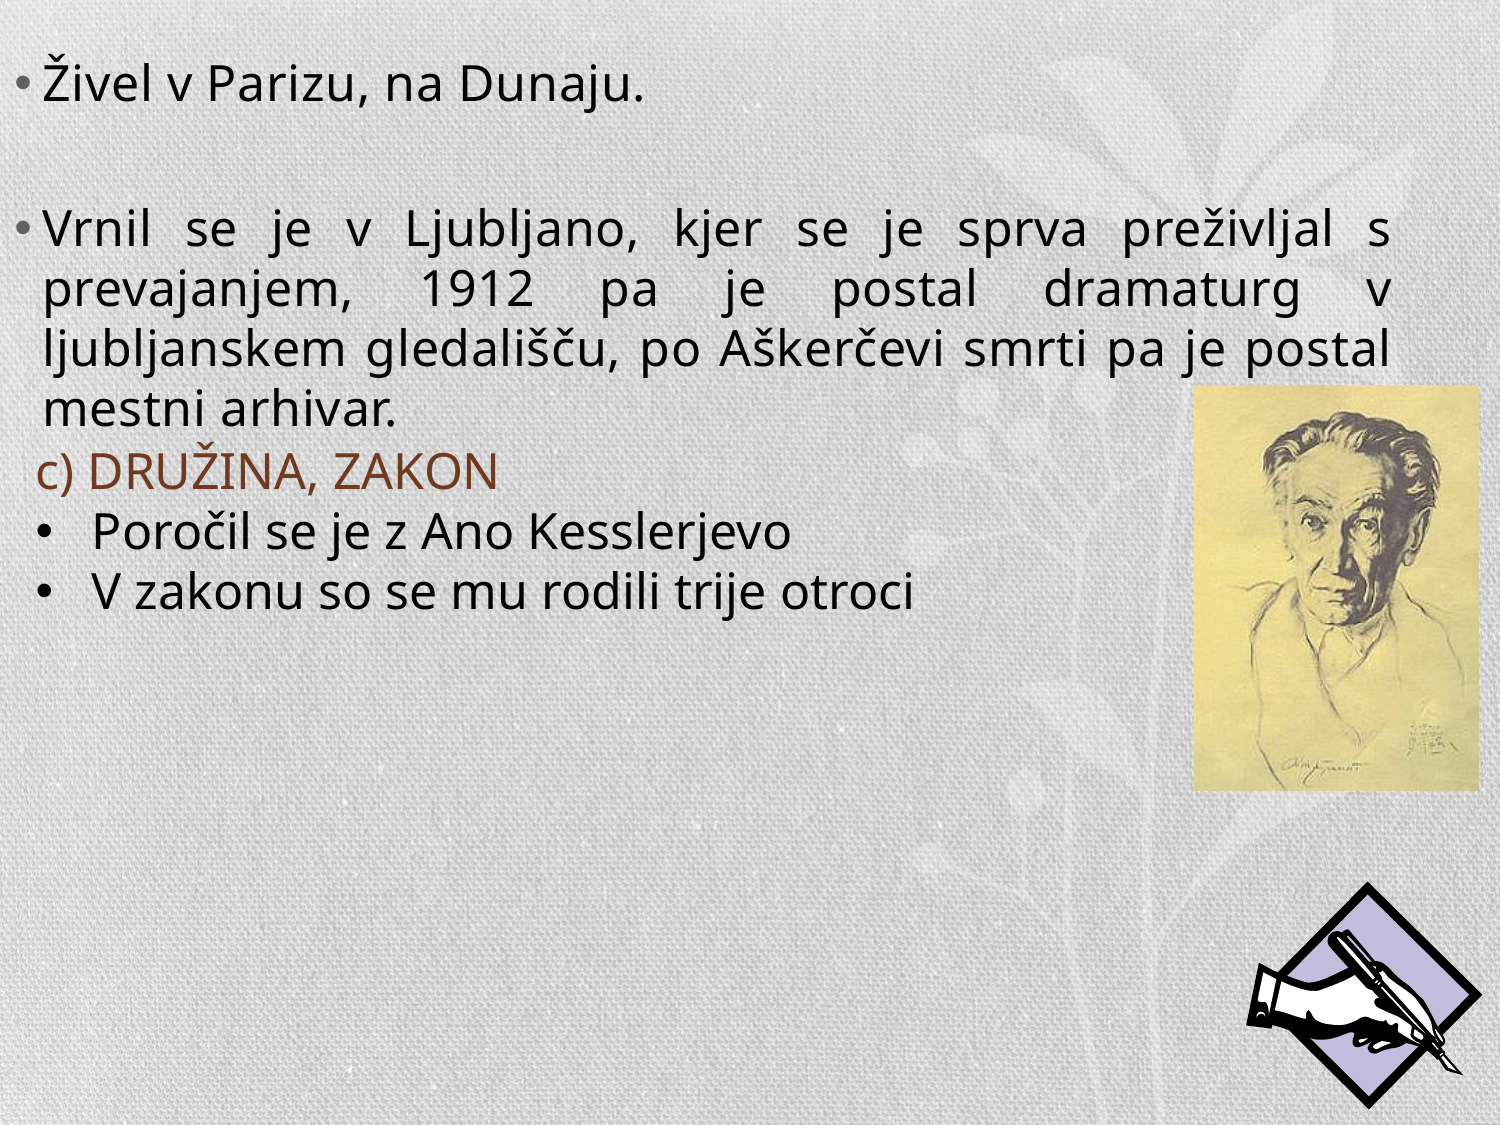

# Živel v Parizu, na Dunaju.
Vrnil se je v Ljubljano, kjer se je sprva preživljal s prevajanjem, 1912 pa je postal dramaturg v ljubljanskem gledališču, po Aškerčevi smrti pa je postal mestni arhivar.
c) DRUŽINA, ZAKON
Poročil se je z Ano Kesslerjevo
V zakonu so se mu rodili trije otroci